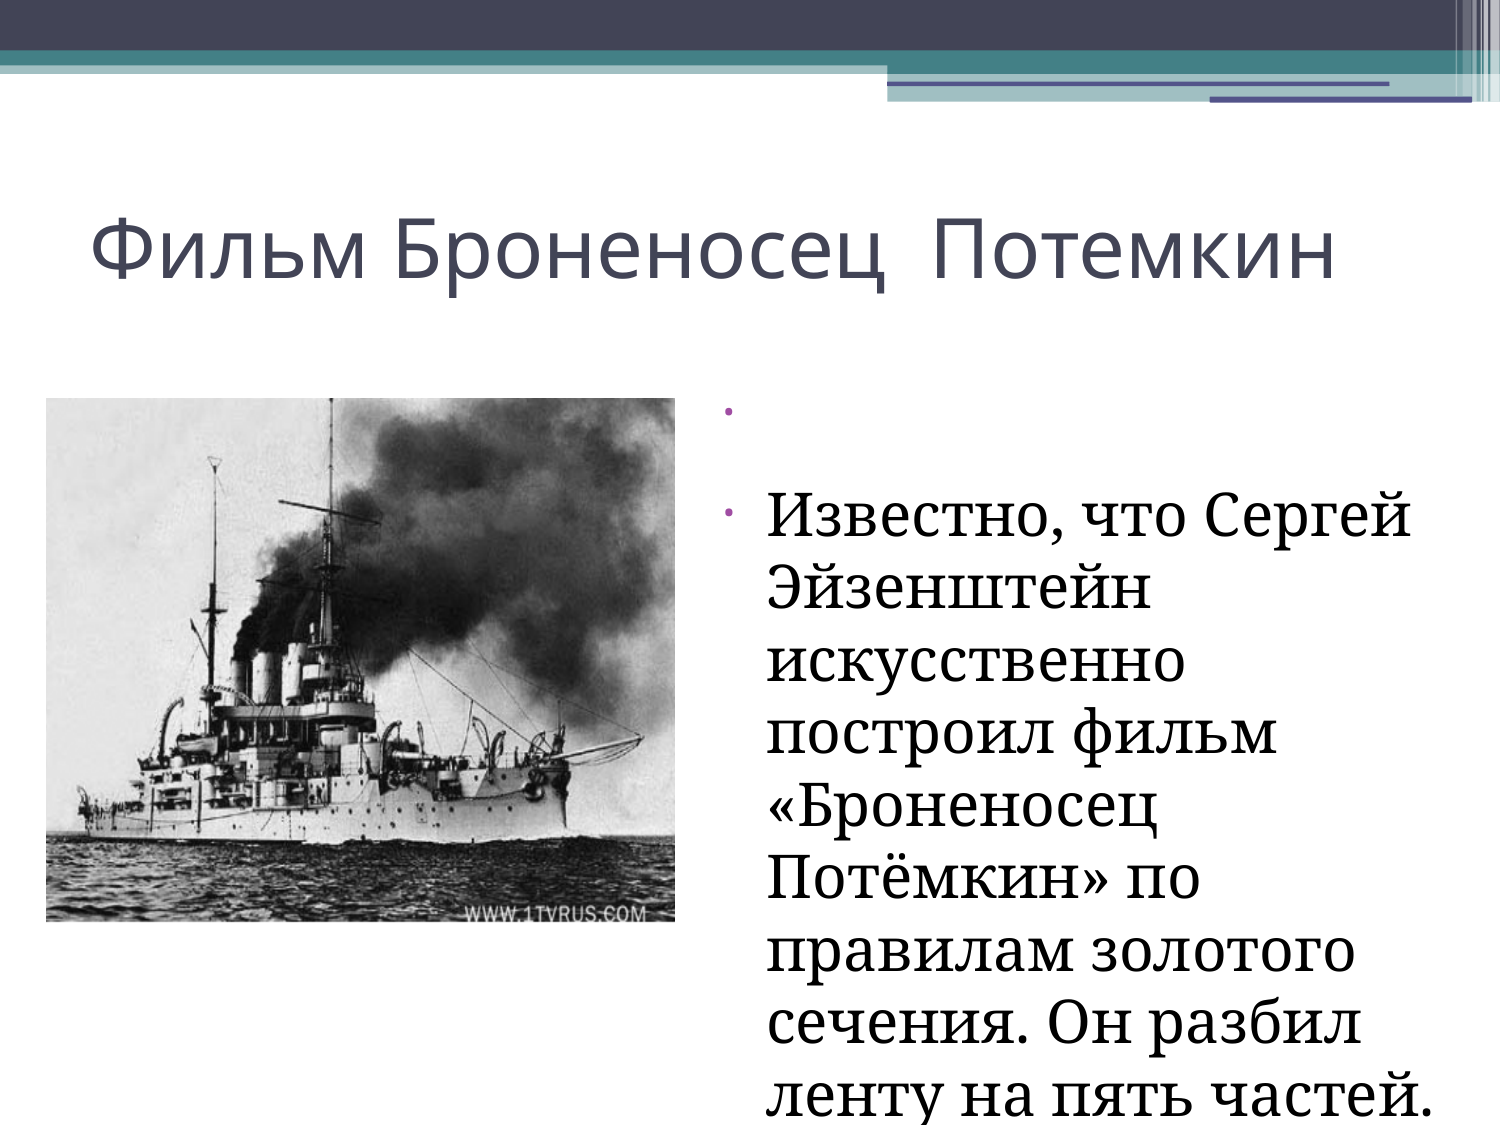

# Фильм Броненосец Потемкин
Известно, что Сергей Эйзенштейн искусственно построил фильм «Броненосец Потёмкин» по правилам золотого сечения. Он разбил ленту на пять частей. В первых трёх действие разворачивается на корабле. В двух последних — в Одессе, где разворачивается восстание. Этот переход в город происходит точно в точке золотого сечения. Да и в каждой части есть свой перелом, происходящий по закону золотого сечения.